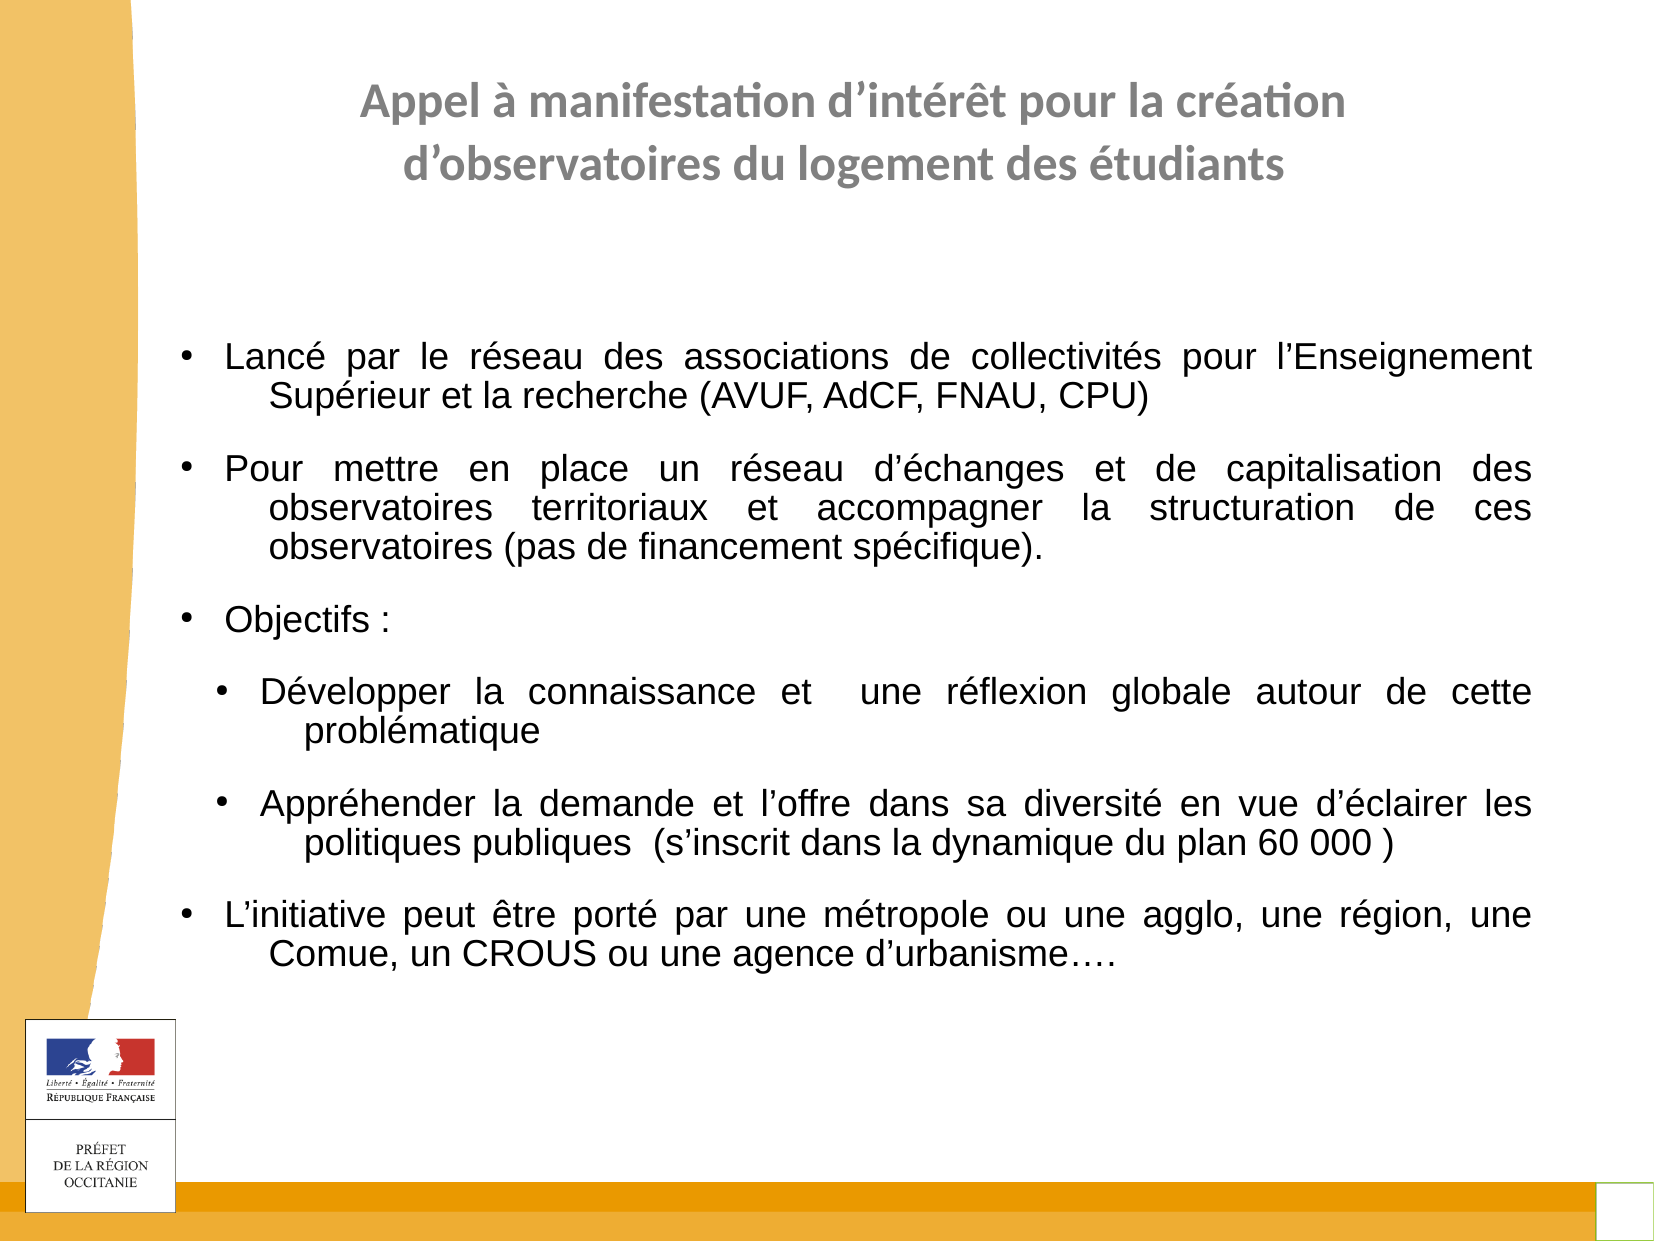

# Appel à manifestation d’intérêt pour la création d’observatoires du logement des étudiants
Lancé par le réseau des associations de collectivités pour l’Enseignement Supérieur et la recherche (AVUF, AdCF, FNAU, CPU)
Pour mettre en place un réseau d’échanges et de capitalisation des observatoires territoriaux et accompagner la structuration de ces observatoires (pas de financement spécifique).
Objectifs :
Développer la connaissance et une réflexion globale autour de cette problématique
Appréhender la demande et l’offre dans sa diversité en vue d’éclairer les politiques publiques (s’inscrit dans la dynamique du plan 60 000 )
L’initiative peut être porté par une métropole ou une agglo, une région, une Comue, un CROUS ou une agence d’urbanisme….